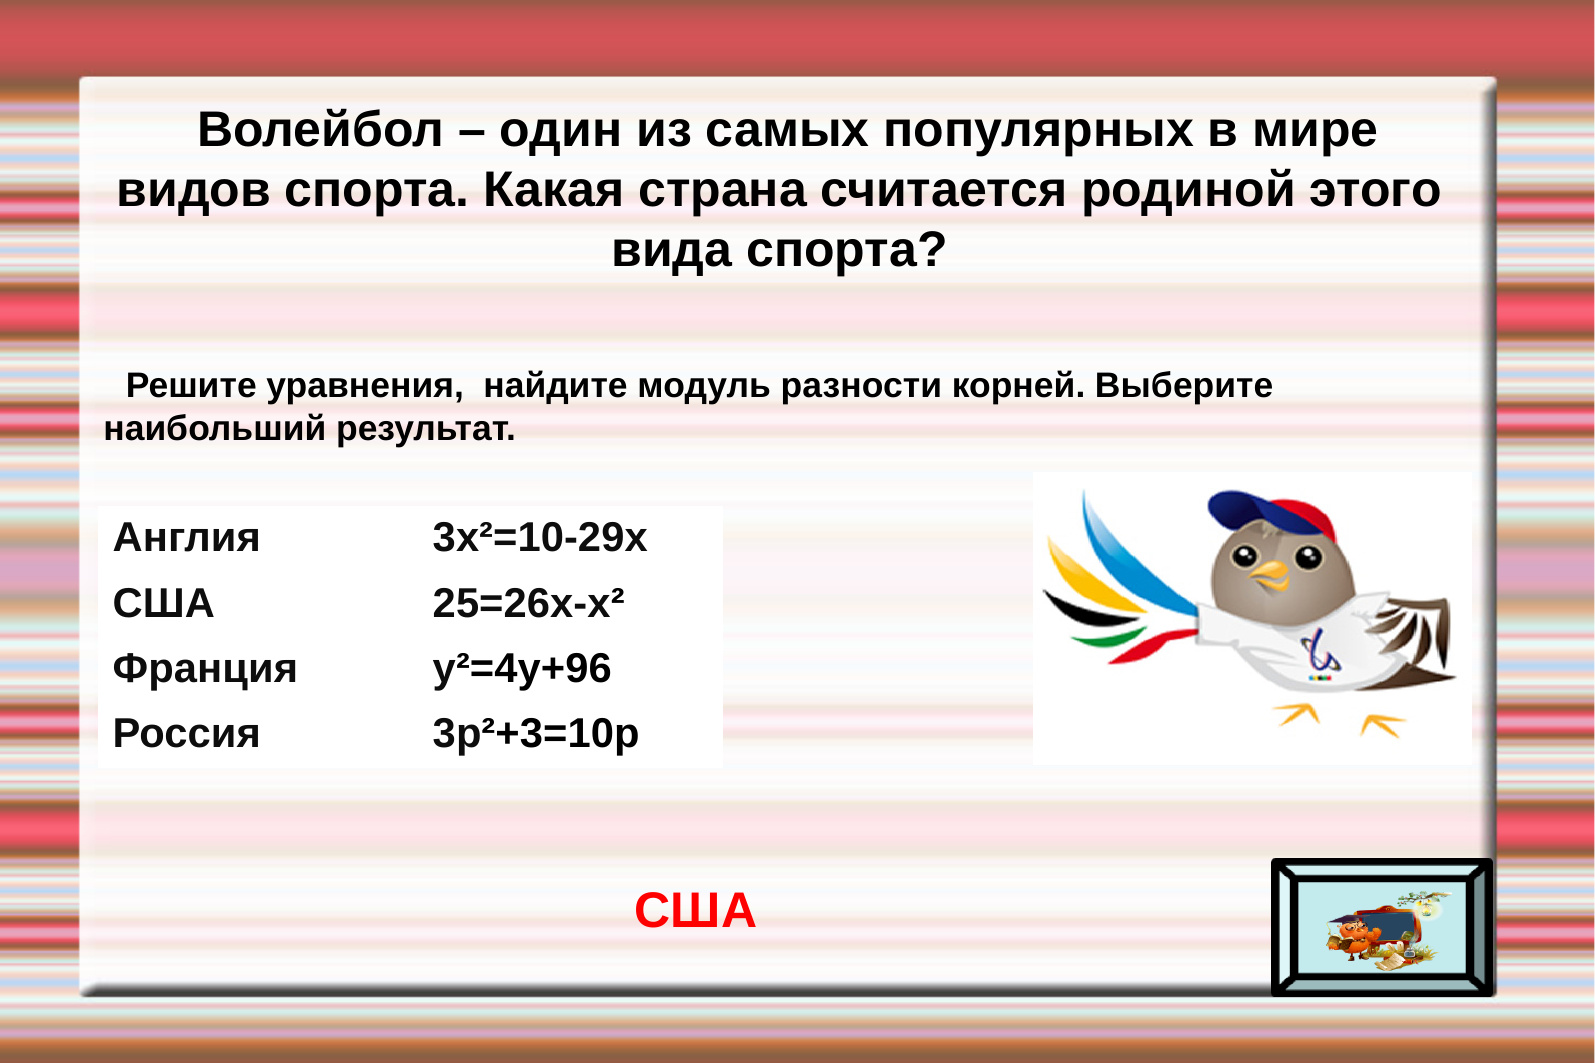

Волейбол – один из самых популярных в мире видов спорта. Какая страна считается родиной этого вида спорта?
 Решите уравнения, найдите модуль разности корней. Выберите наибольший результат.
| Англия | 3х²=10-29х |
| --- | --- |
| США | 25=26х-х² |
| Франция | у²=4у+96 |
| Россия | 3р²+3=10р |
США